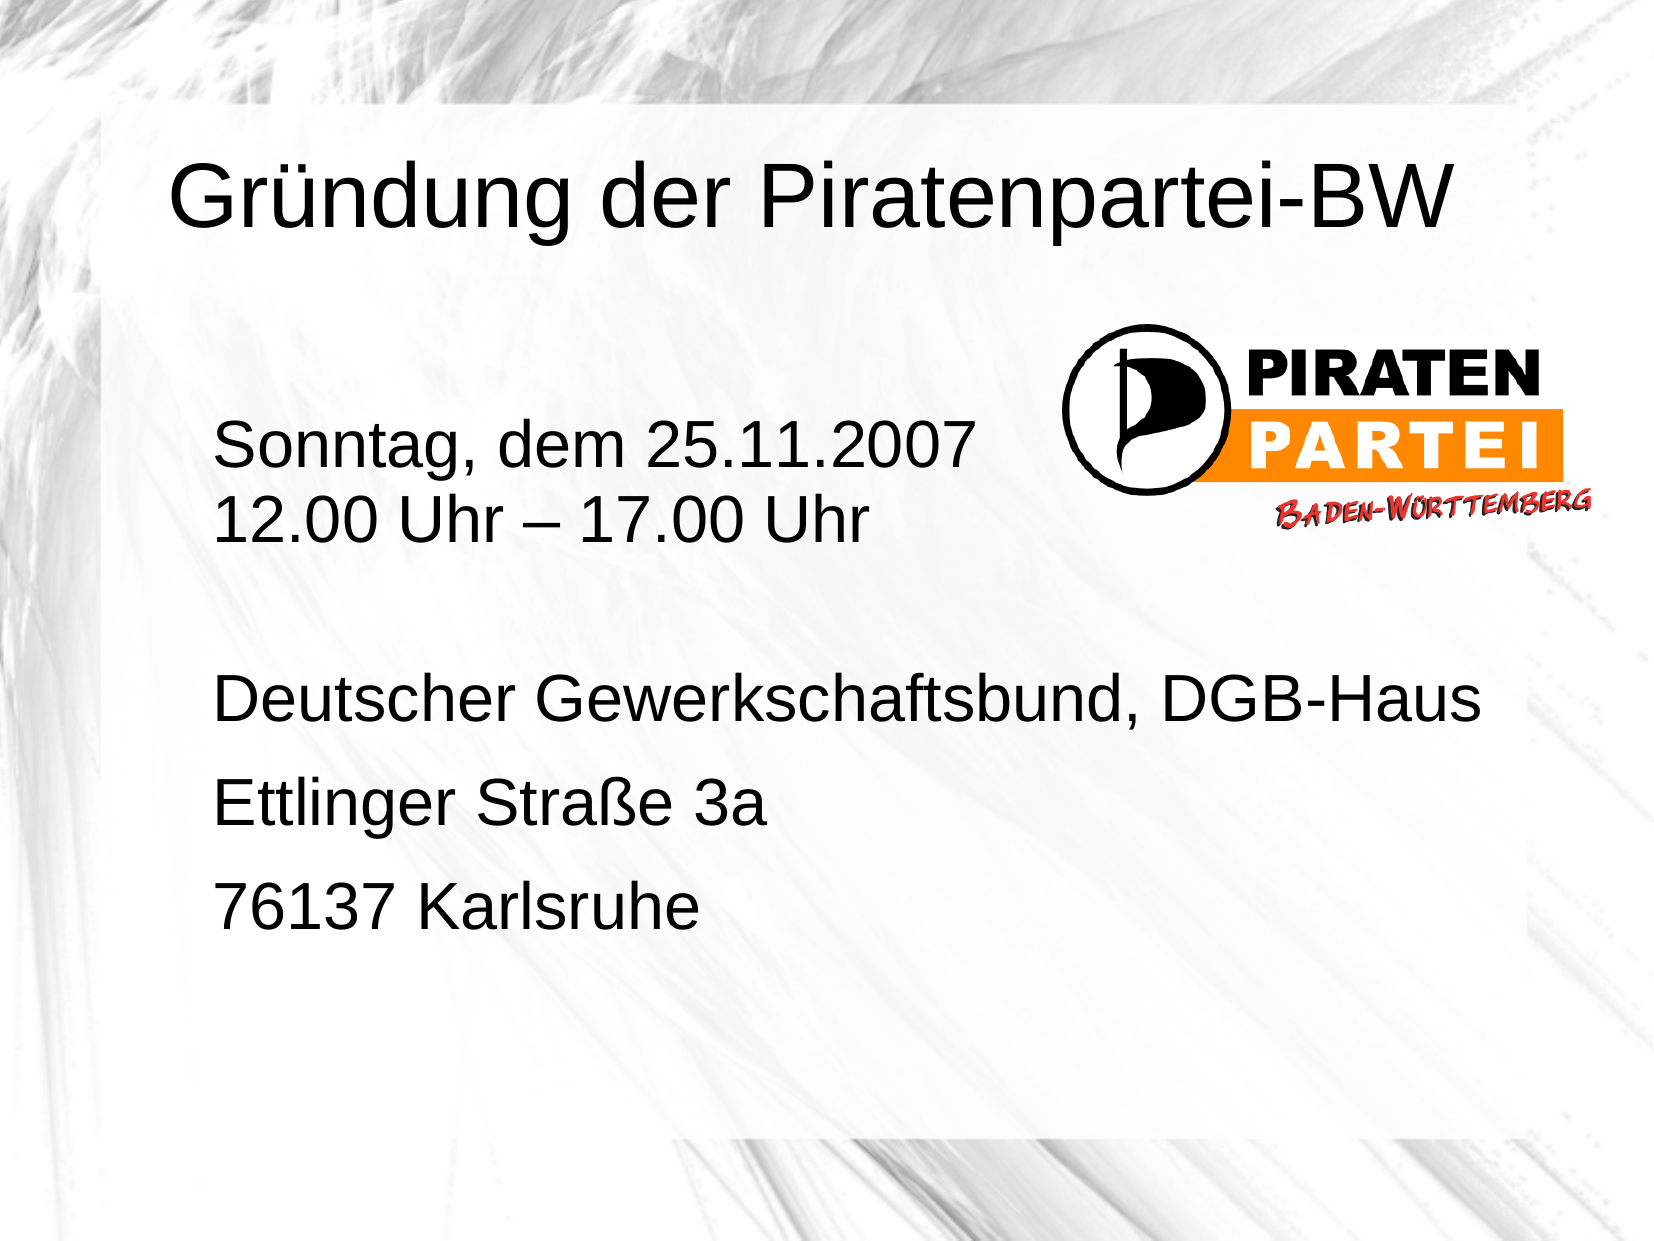

# Gründung der Piratenpartei-BW
Sonntag, dem 25.11.2007
12.00 Uhr – 17.00 Uhr
Deutscher Gewerkschaftsbund, DGB-Haus
Ettlinger Straße 3a
76137 Karlsruhe